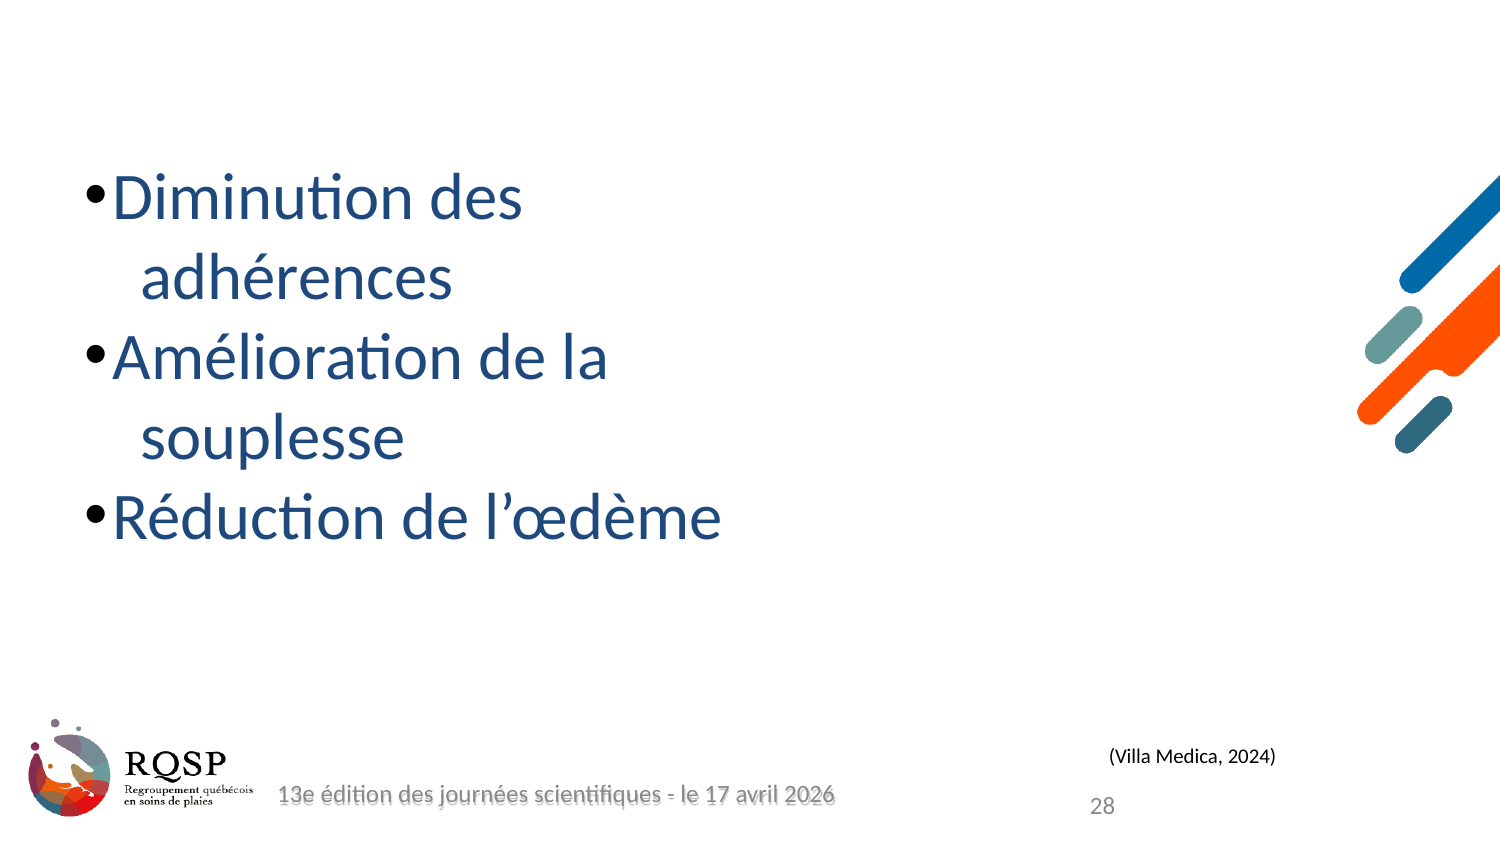

Diminution des adhérences​
Amélioration de la souplesse ​
Réduction de l’œdème
(Villa Medica, 2024)